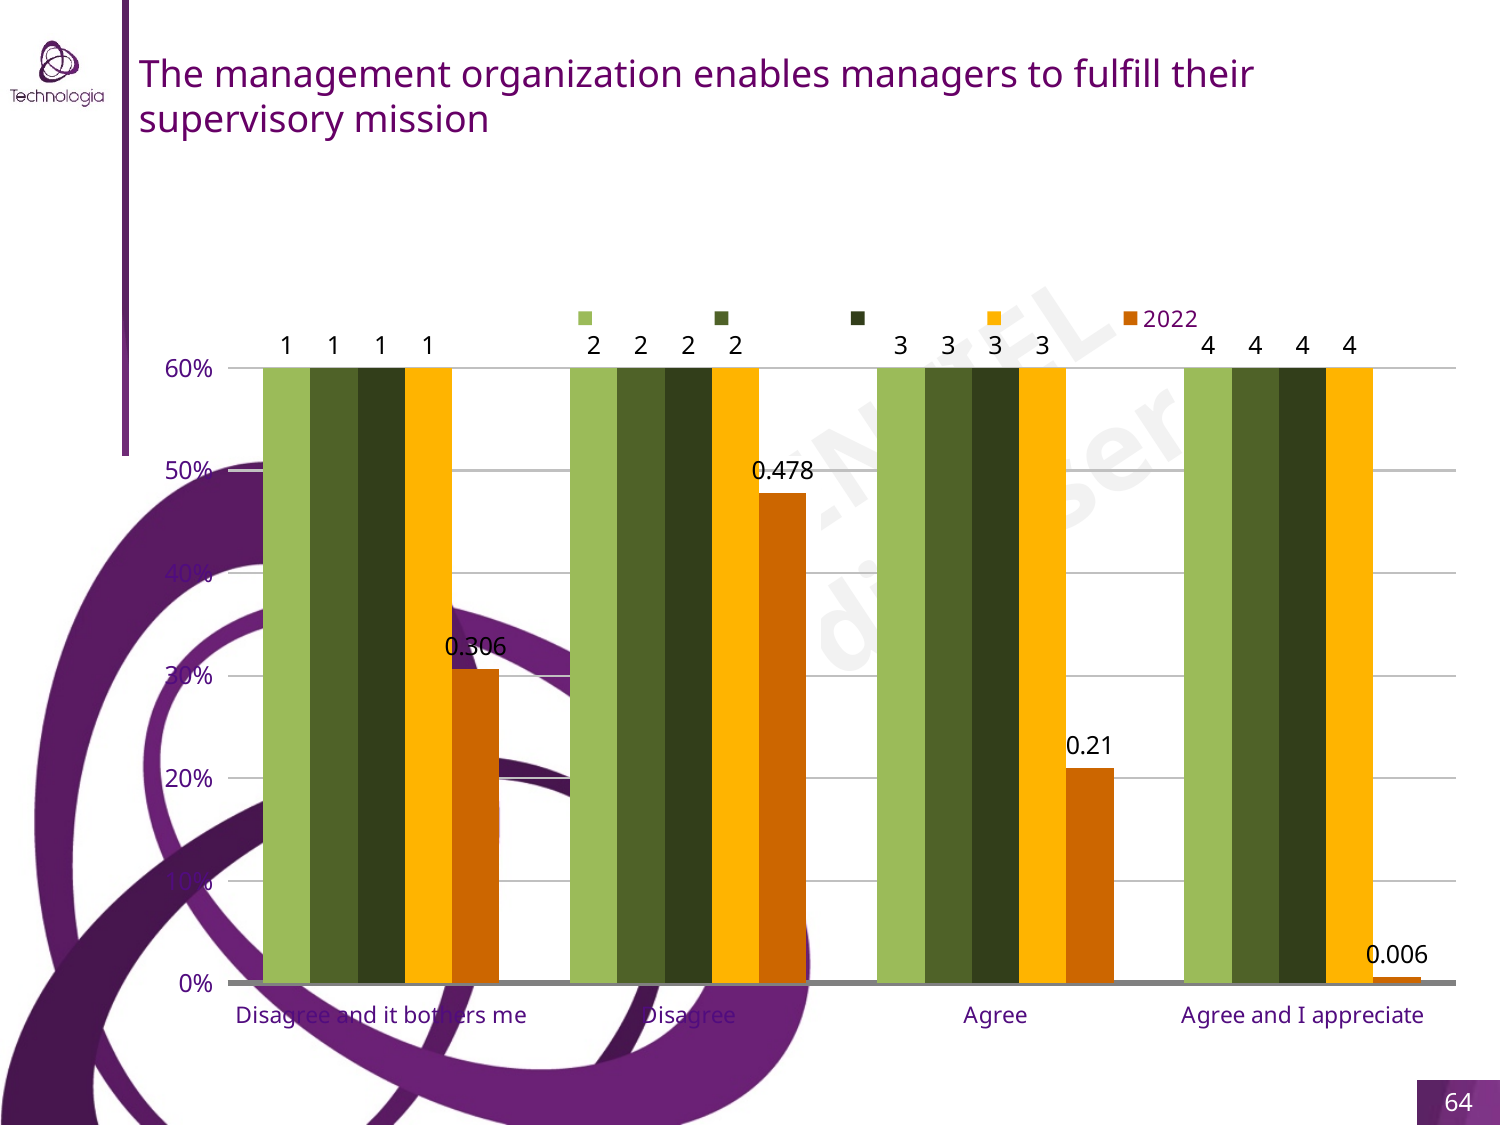

# The management organization enables managers to fulfill their supervisory mission
[unsupported chart]